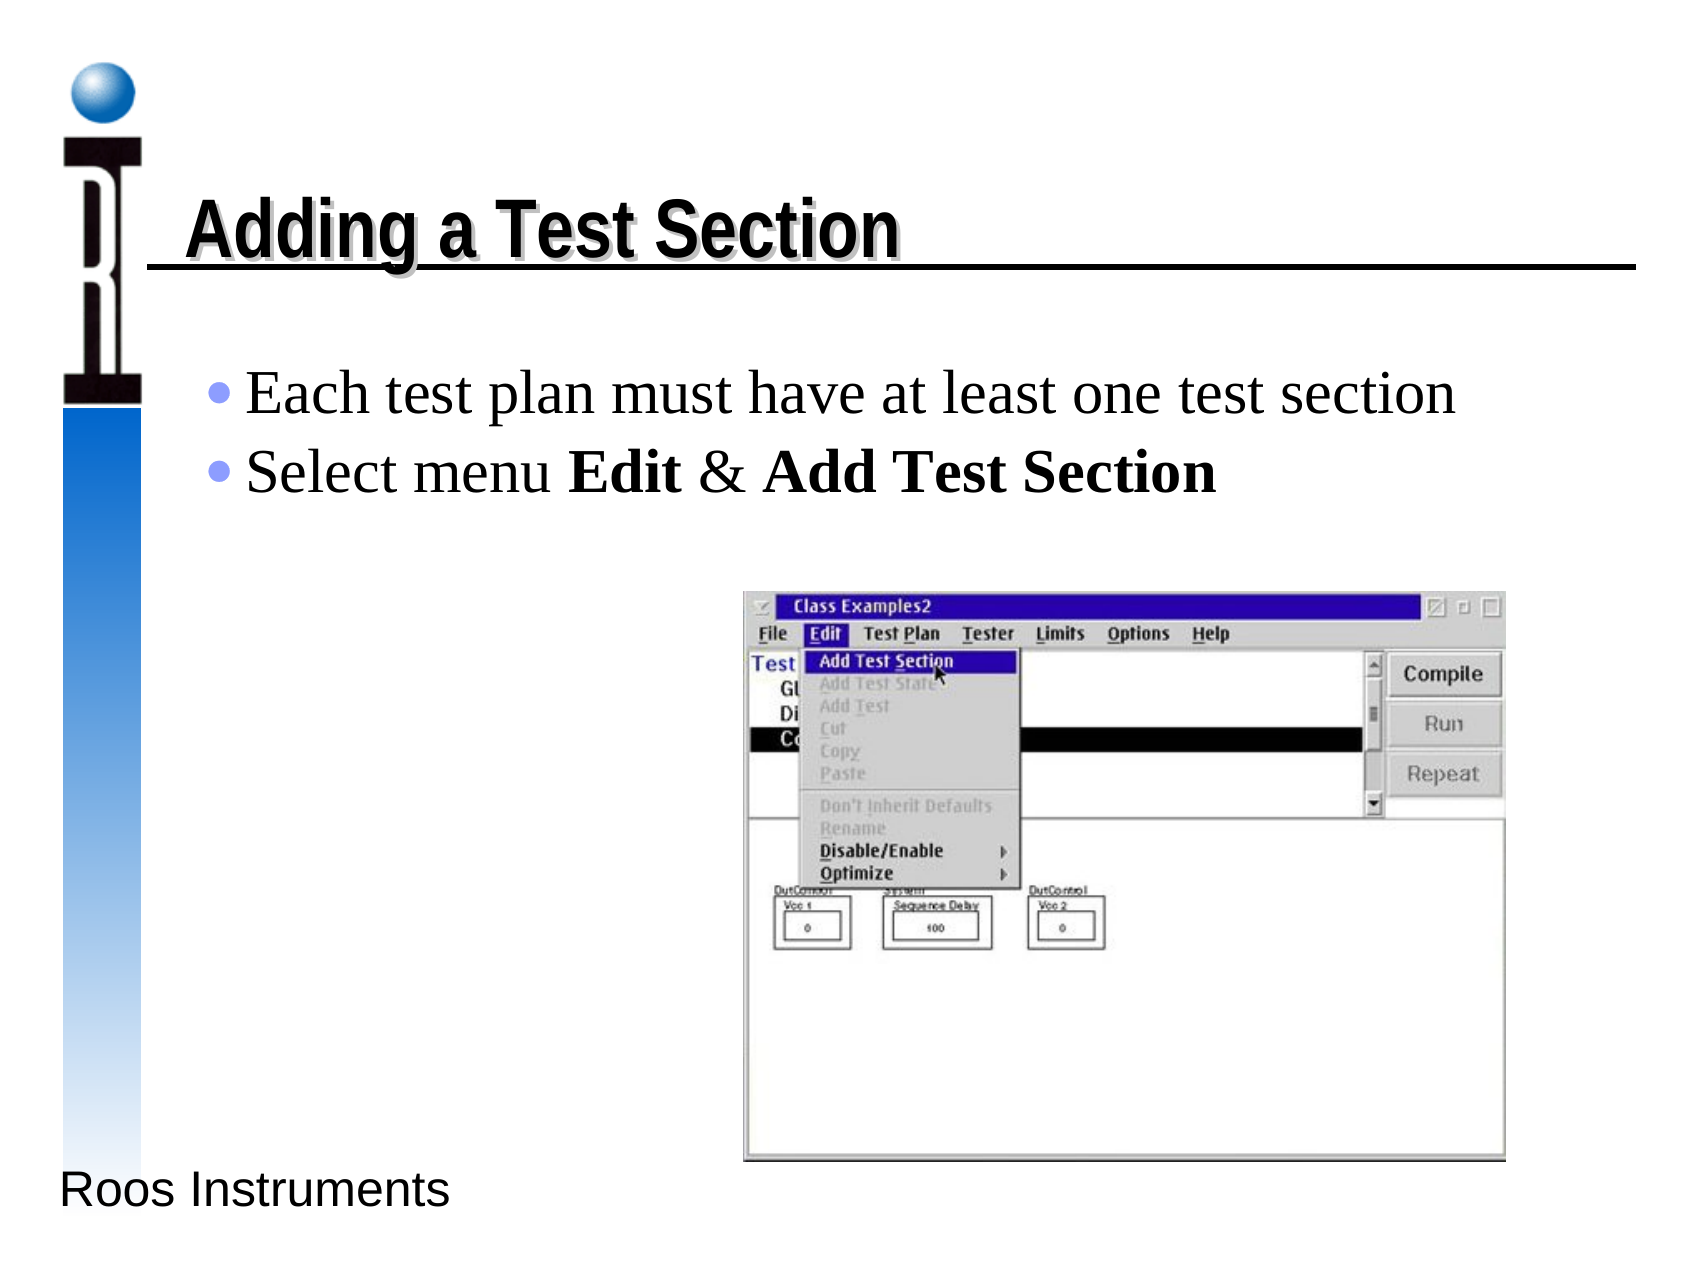

Adding a Test Section
Each test plan must have at least one test section
Select menu Edit & Add Test Section